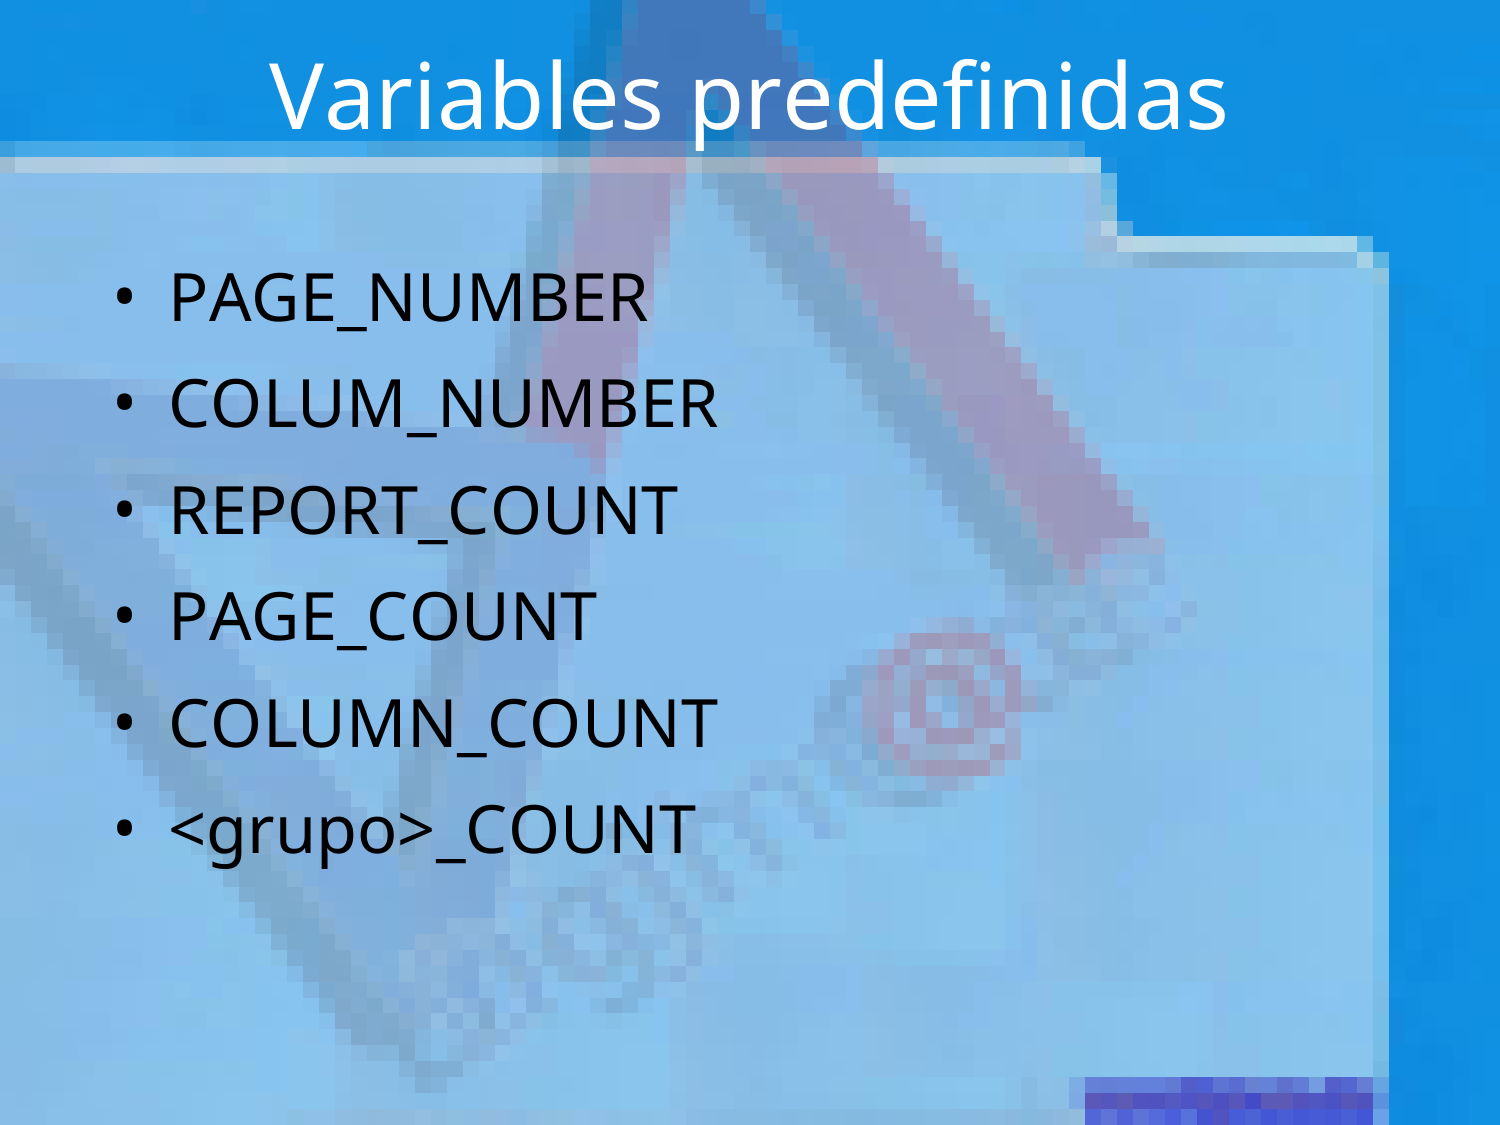

# Variables predefinidas
PAGE_NUMBER
COLUM_NUMBER
REPORT_COUNT
PAGE_COUNT
COLUMN_COUNT
<grupo>_COUNT